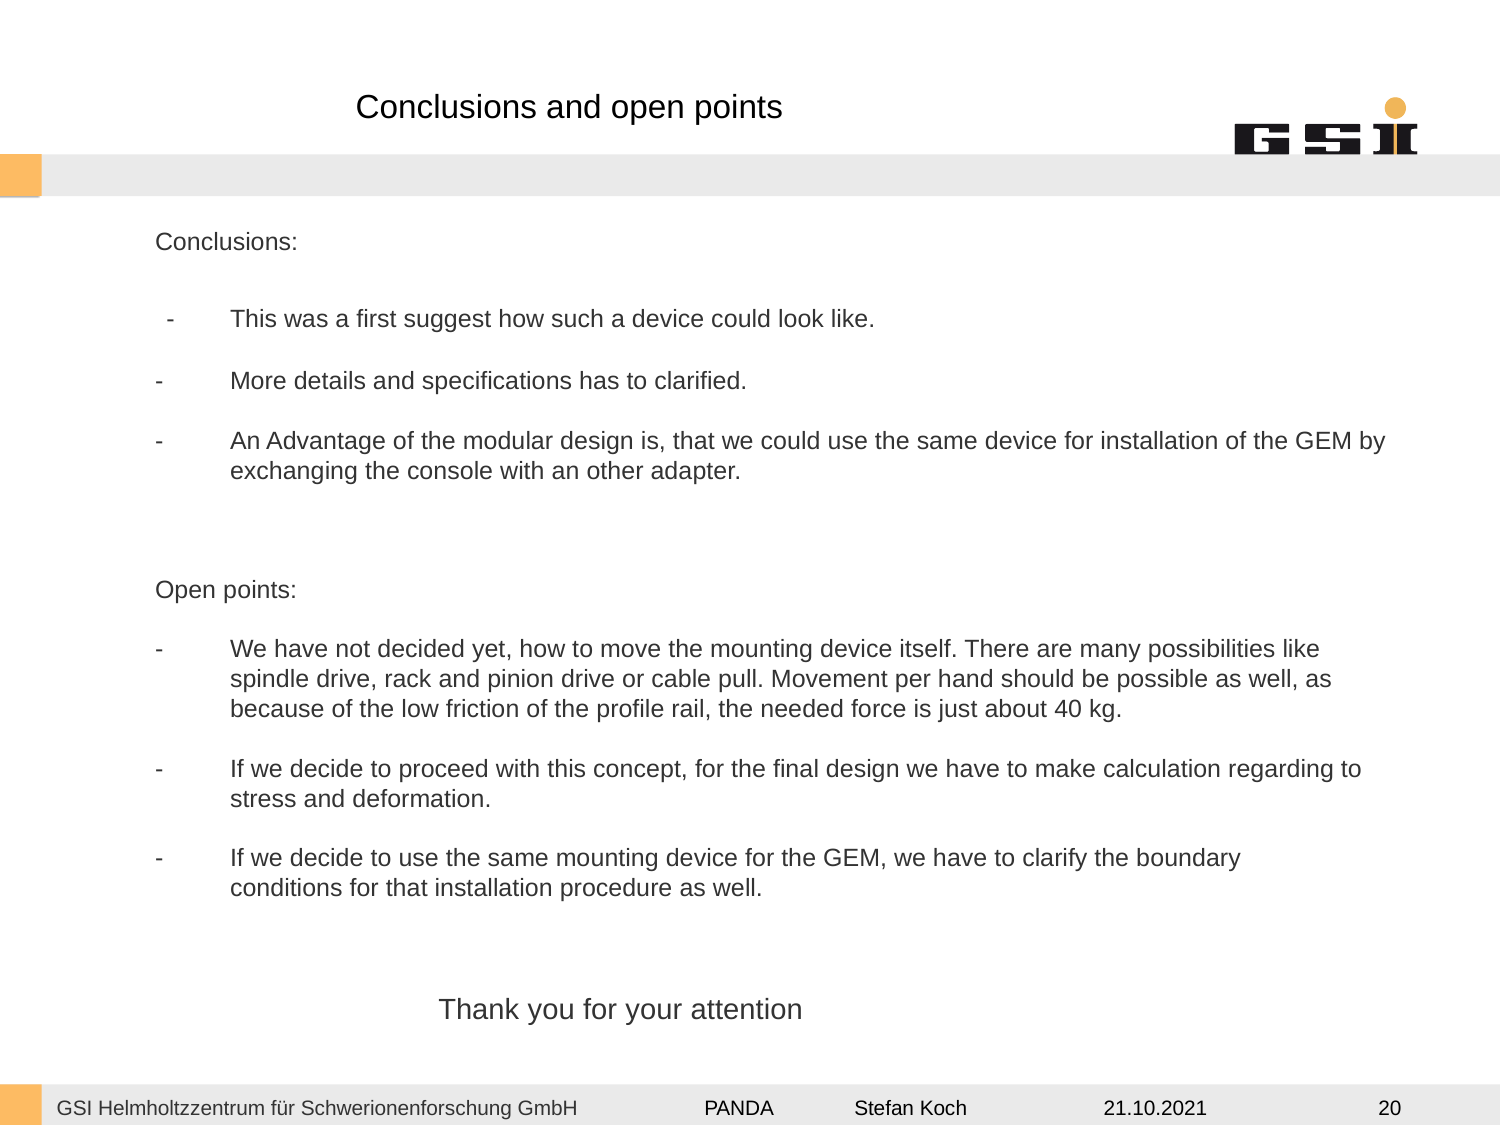

Conclusions and open points
Conclusions:
 - 	This was a first suggest how such a device could look like.
-	More details and specifications has to clarified.
-	An Advantage of the modular design is, that we could use the same device for installation of the GEM by 	exchanging the console with an other adapter.
Open points:
-	We have not decided yet, how to move the mounting device itself. There are many possibilities like 		spindle drive, rack and pinion drive or cable pull. Movement per hand should be possible as well, as 		because of the low friction of the profile rail, the needed force is just about 40 kg.
-	If we decide to proceed with this concept, for the final design we have to make calculation regarding to 	stress and deformation.
-	If we decide to use the same mounting device for the GEM, we have to clarify the boundary 			conditions for that installation procedure as well.
Thank you for your attention